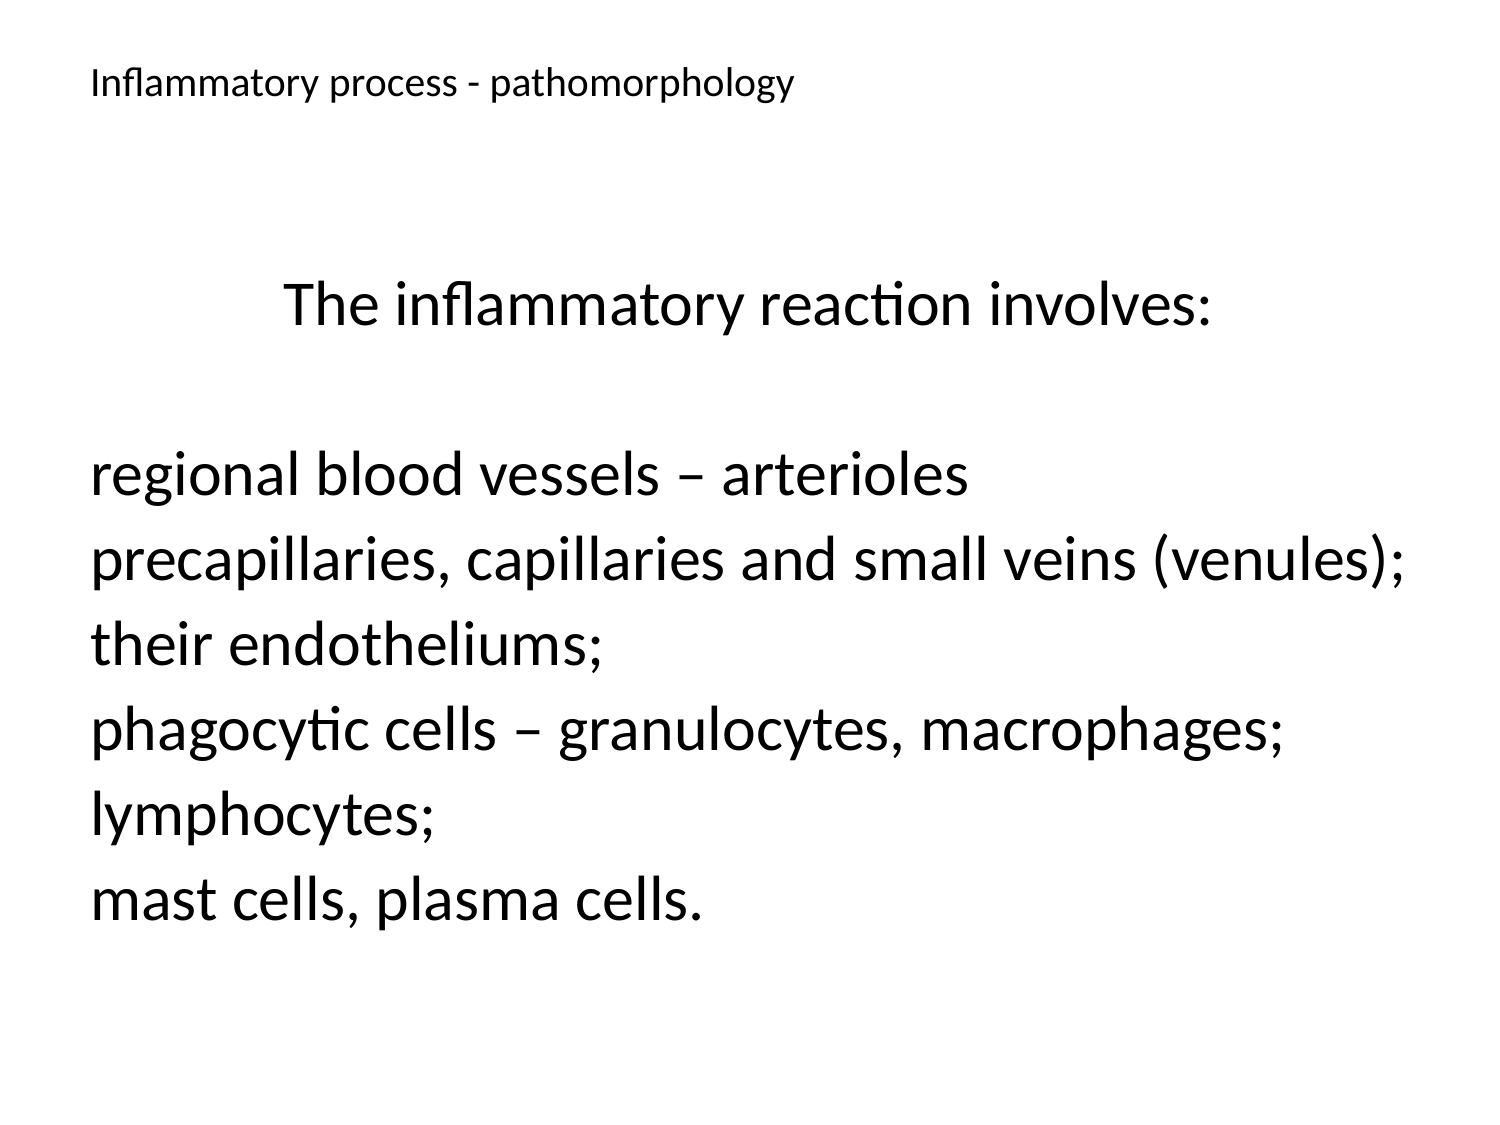

# Inflammatory process - pathomorphology
The inflammatory reaction involves:
regional blood vessels – arterioles
precapillaries, capillaries and small veins (venules);
their endotheliums;
phagocytic cells – granulocytes, macrophages;
lymphocytes;
mast cells, plasma cells.